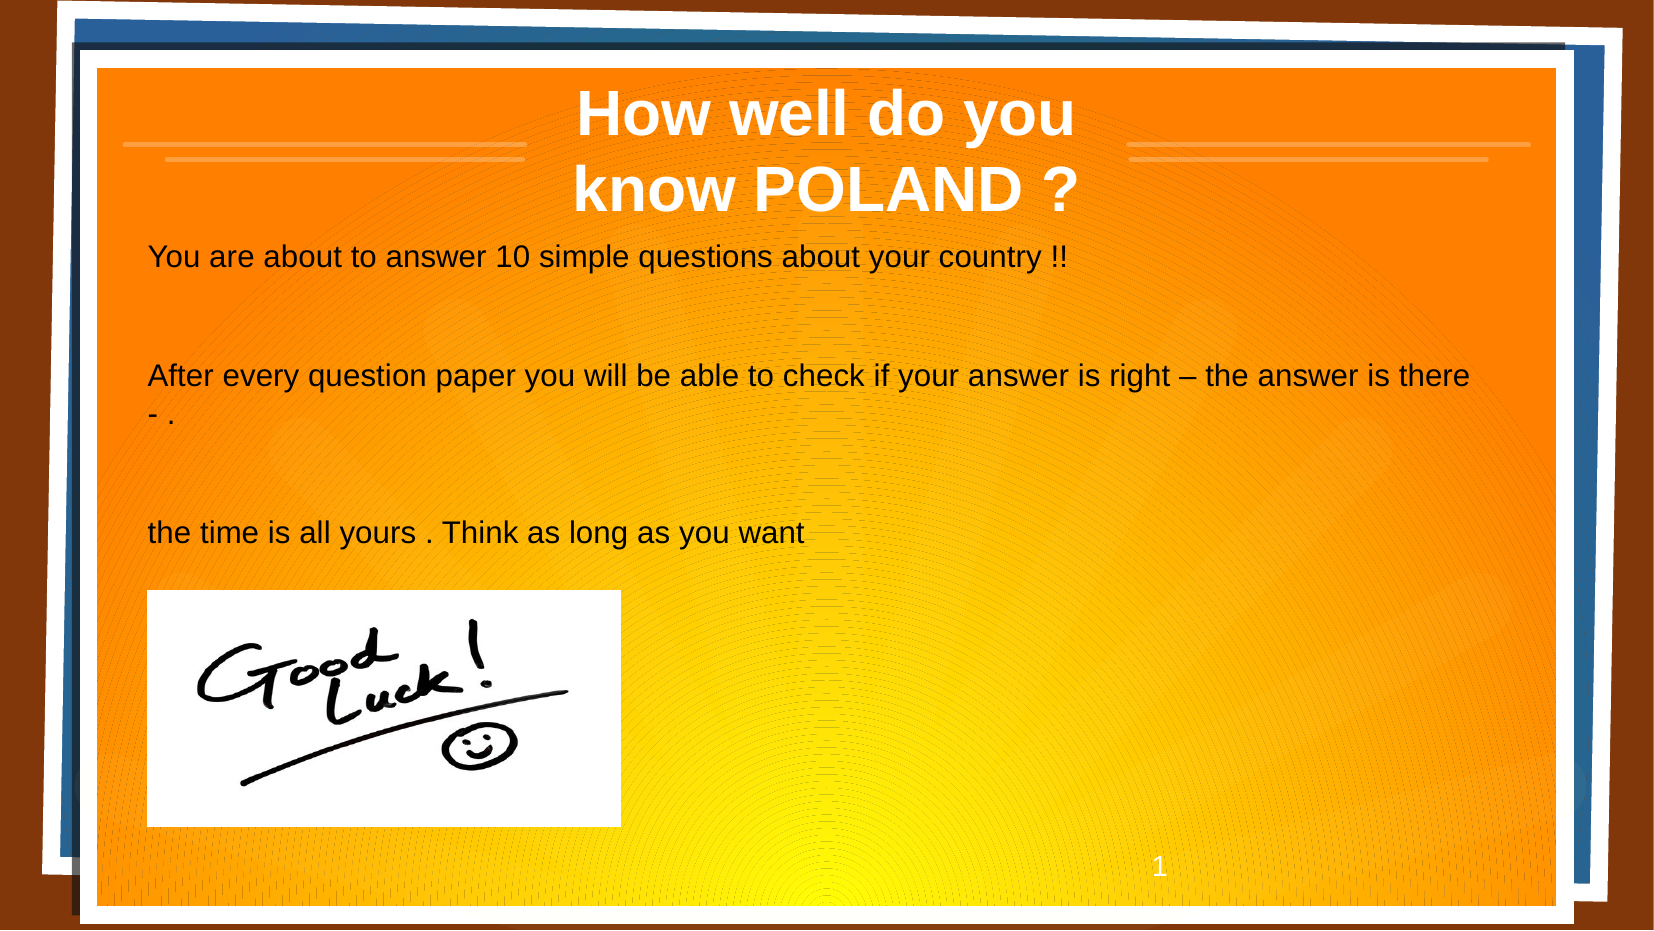

# How well do you know POLAND ?
You are about to answer 10 simple questions about your country !!
After every question paper you will be able to check if your answer is right – the answer is there - .
the time is all yours . Think as long as you want